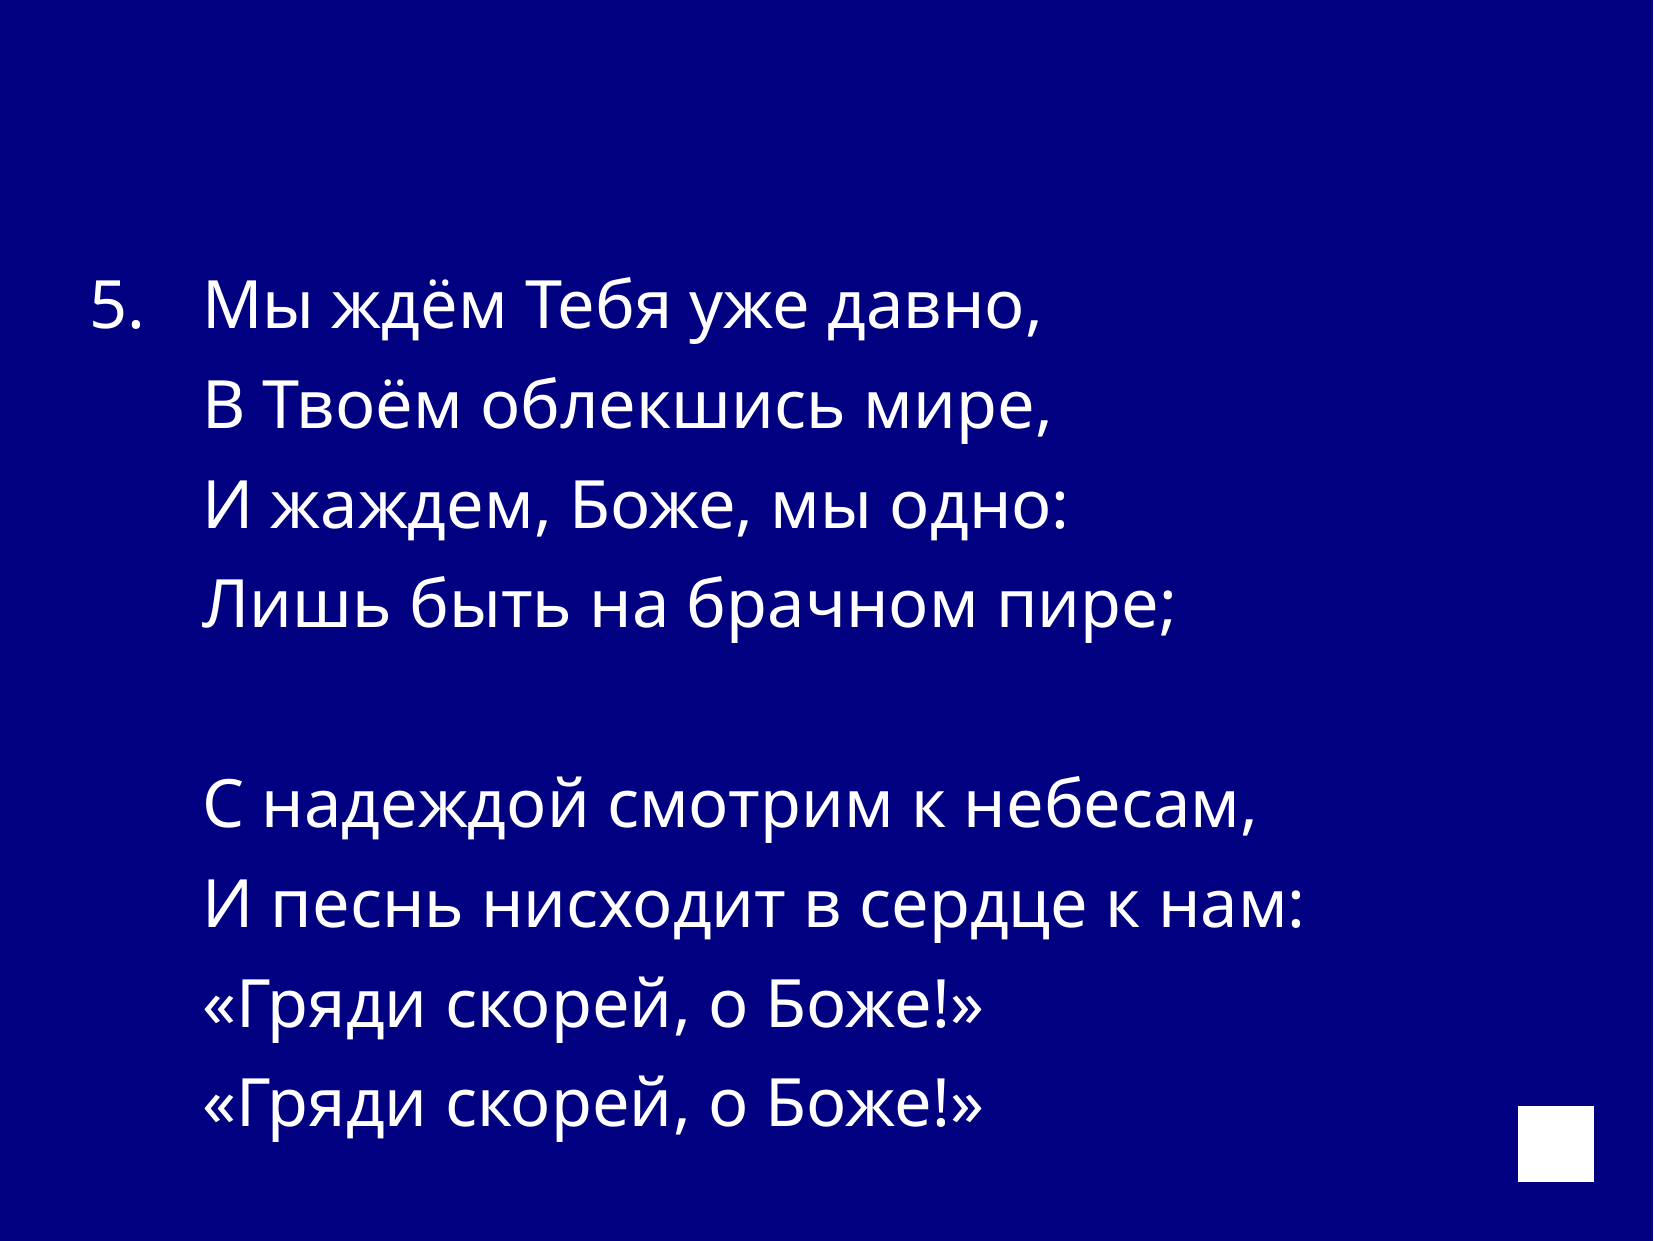

5.	Мы ждём Тебя уже давно,
	В Твоём облекшись мире,
	И жаждем, Боже, мы одно:
	Лишь быть на брачном пире;
	С надеждой смотрим к небесам,
	И песнь нисходит в сердце к нам:
	«Гряди скорей, о Боже!»
	«Гряди скорей, о Боже!»